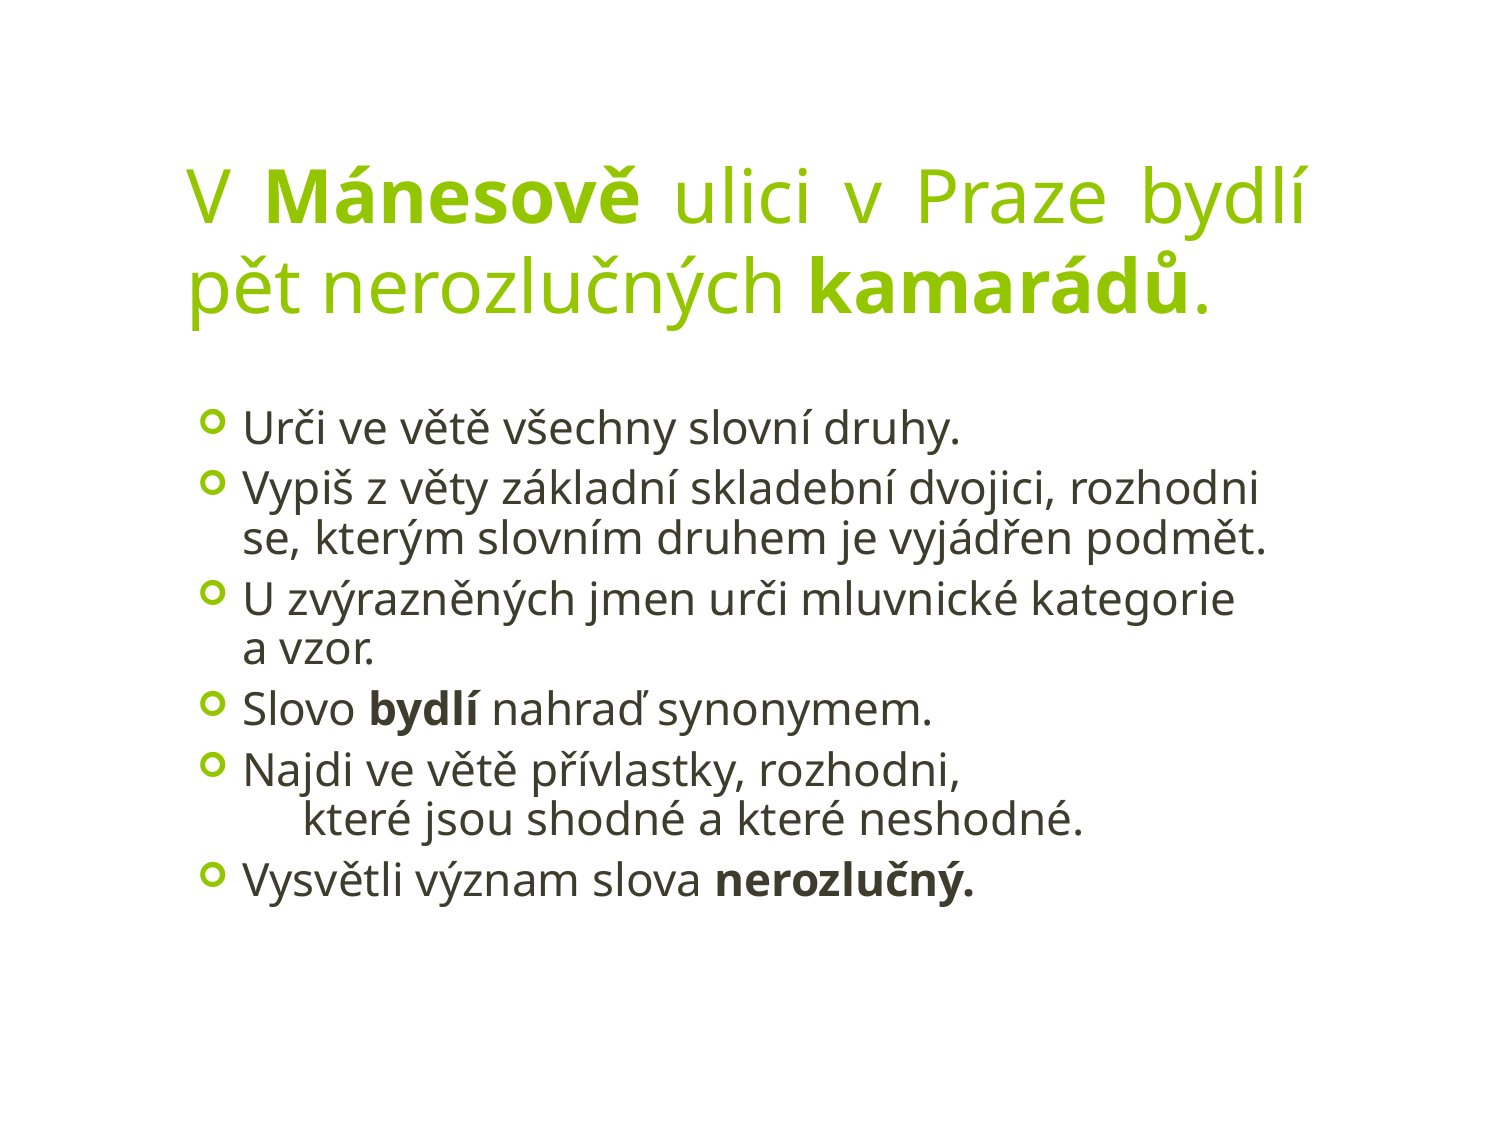

# V Mánesově ulici v Praze bydlí pět nerozlučných kamarádů.
Urči ve větě všechny slovní druhy.
Vypiš z věty základní skladební dvojici, rozhodni se, kterým slovním druhem je vyjádřen podmět.
U zvýrazněných jmen urči mluvnické kategorie a vzor.
Slovo bydlí nahraď synonymem.
Najdi ve větě přívlastky, rozhodni, které jsou shodné a které neshodné.
Vysvětli význam slova nerozlučný.